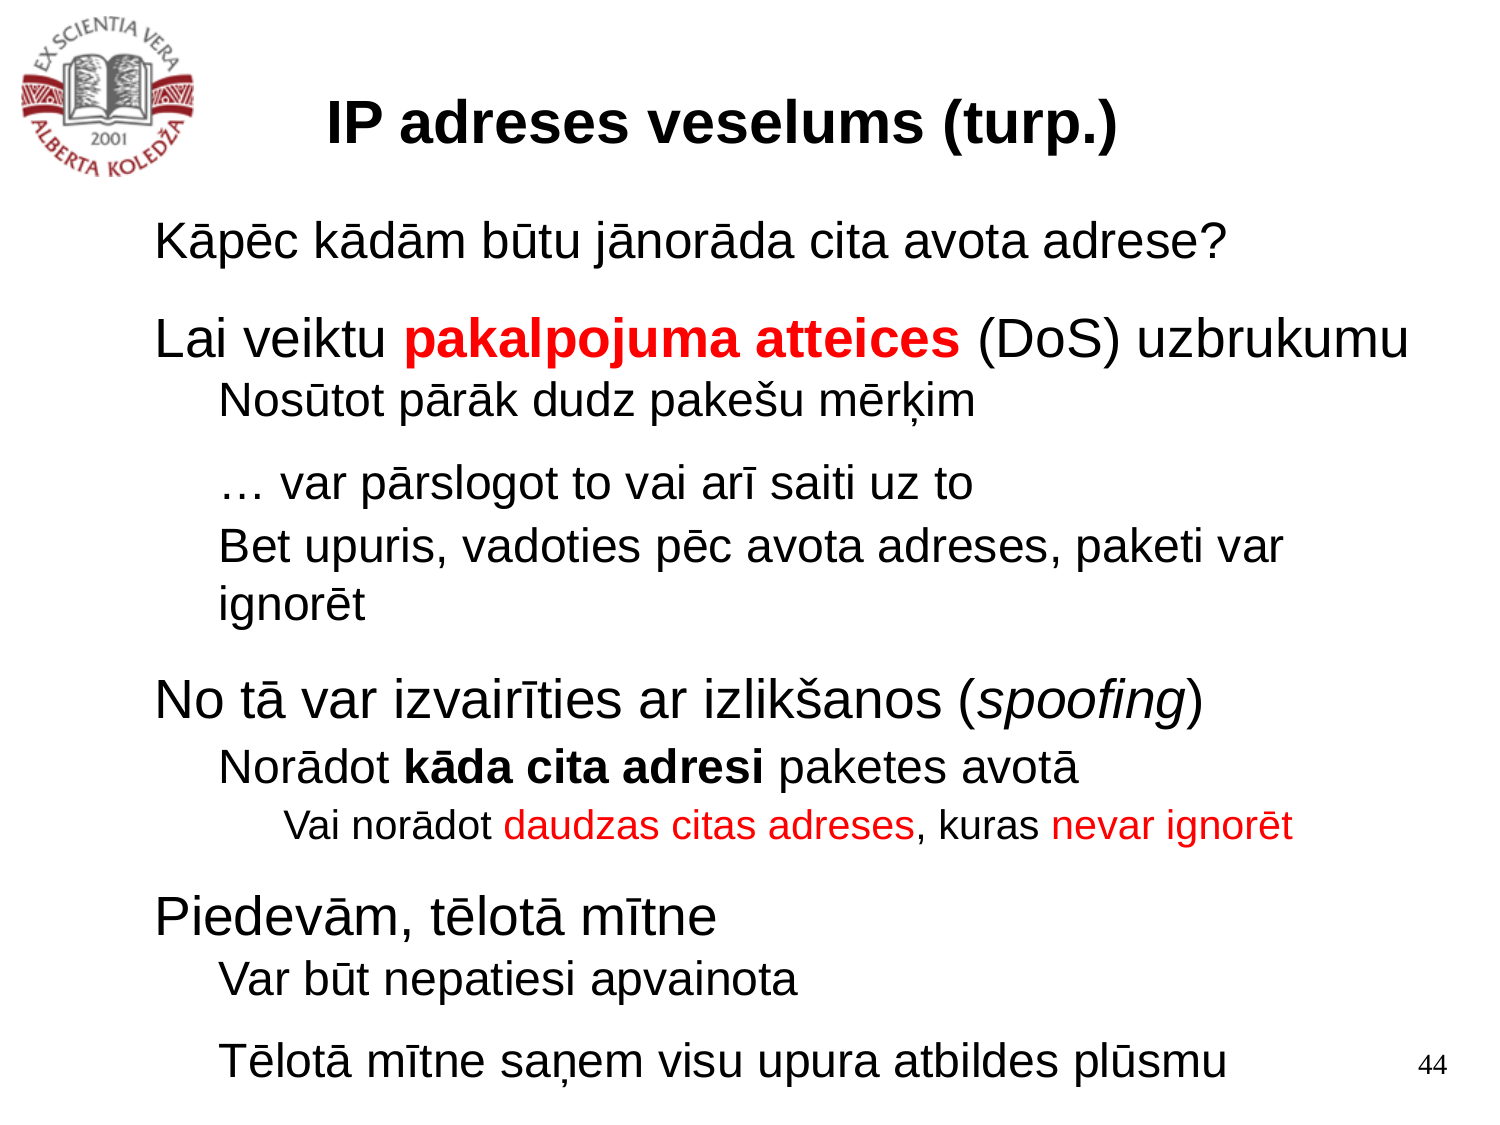

# IP adreses veselums (turp.)
Kāpēc kādām būtu jānorāda cita avota adrese?
Lai veiktu pakalpojuma atteices (DoS) uzbrukumu
Nosūtot pārāk dudz pakešu mērķim
… var pārslogot to vai arī saiti uz to
Bet upuris, vadoties pēc avota adreses, paketi var ignorēt
No tā var izvairīties ar izlikšanos (spoofing)
Norādot kāda cita adresi paketes avotā
Vai norādot daudzas citas adreses, kuras nevar ignorēt
Piedevām, tēlotā mītne
Var būt nepatiesi apvainota
Tēlotā mītne saņem visu upura atbildes plūsmu